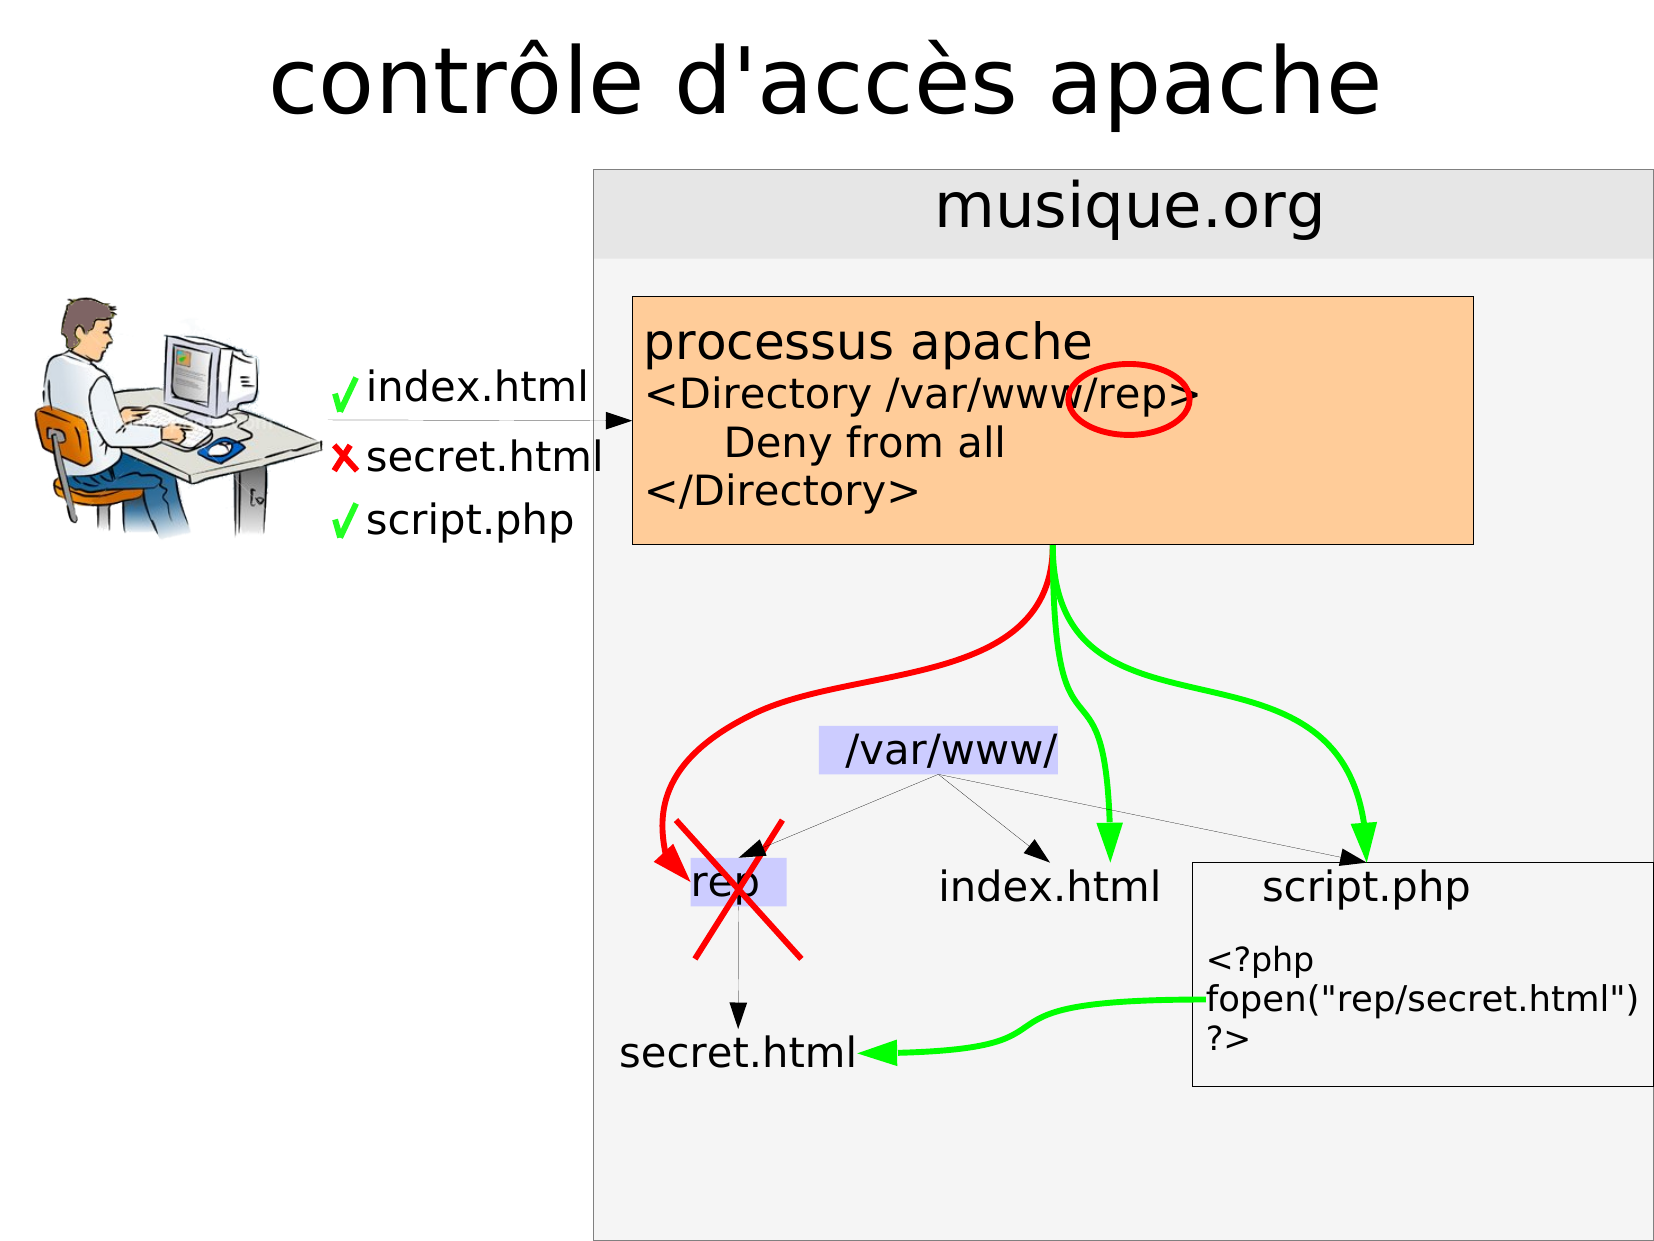

# contrôle d'accès apache
musique.org
processus apache
index.html
<Directory /var/www/rep>
 Deny from all
</Directory>
secret.html
script.php
 /var/www/
rep
index.html
script.php
<?php
fopen("rep/secret.html")
?>
secret.html